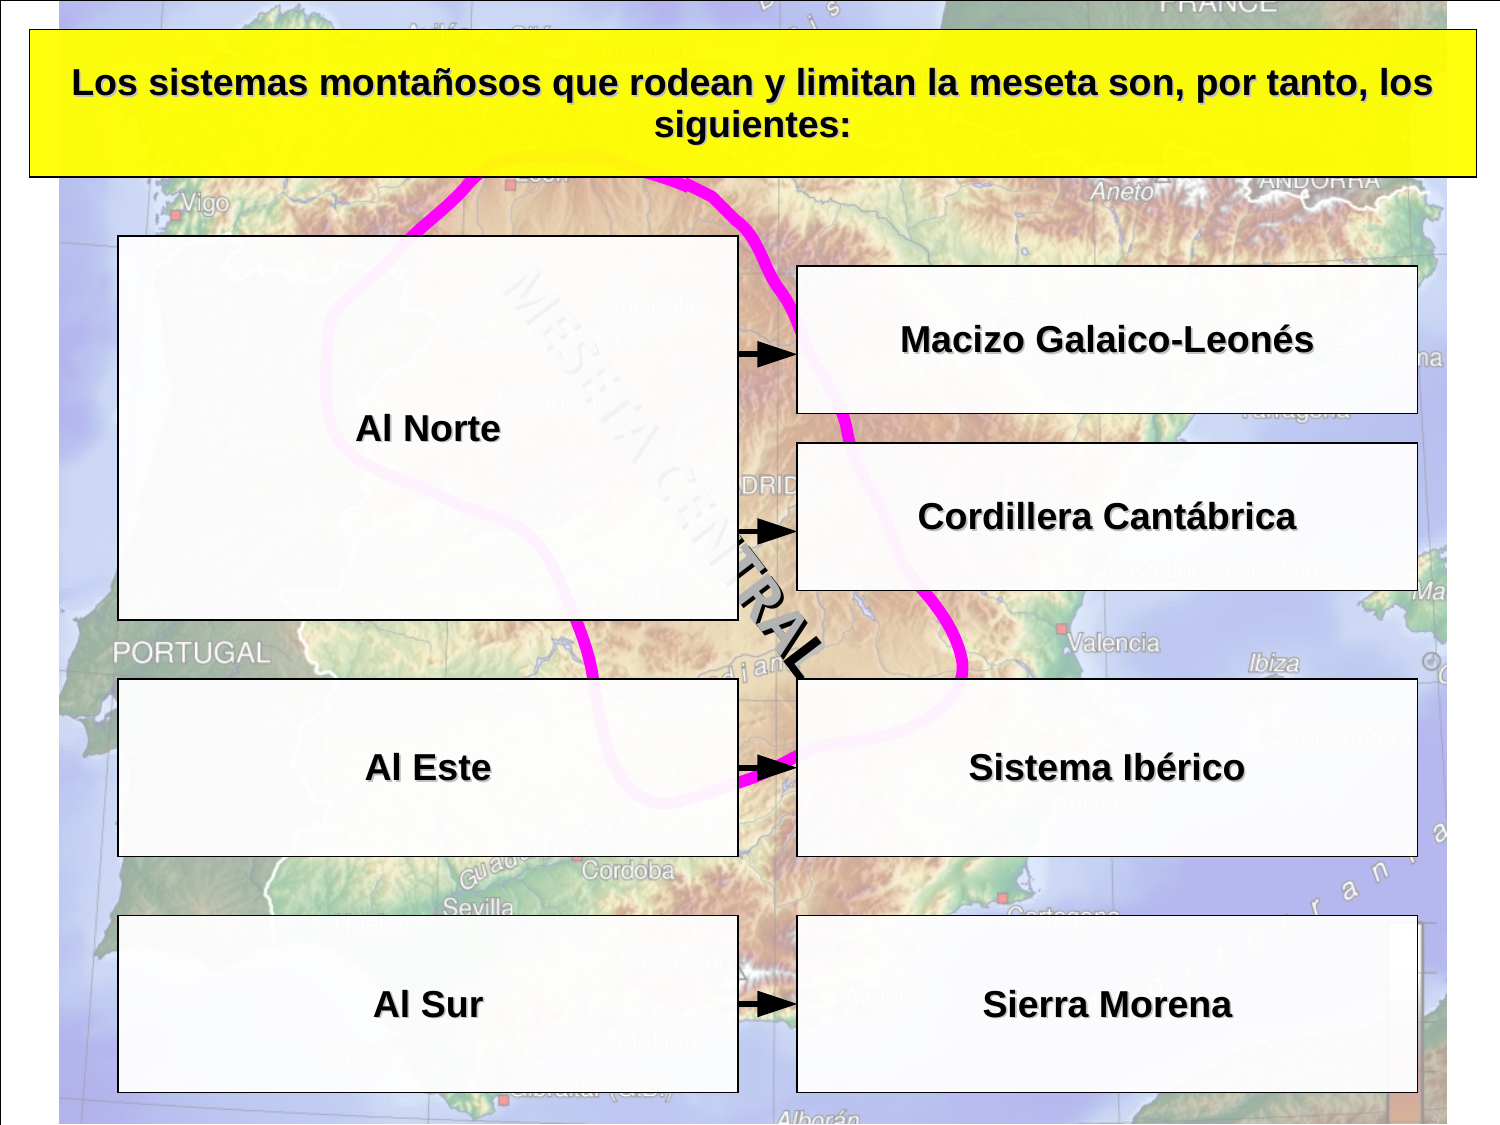

Los sistemas montañosos que rodean y limitan la meseta son, por tanto, los siguientes:
Al Norte
Macizo Galaico-Leonés
MESETA CENTRAL
Cordillera Cantábrica
Al Este
Sistema Ibérico
Al Sur
Sierra Morena